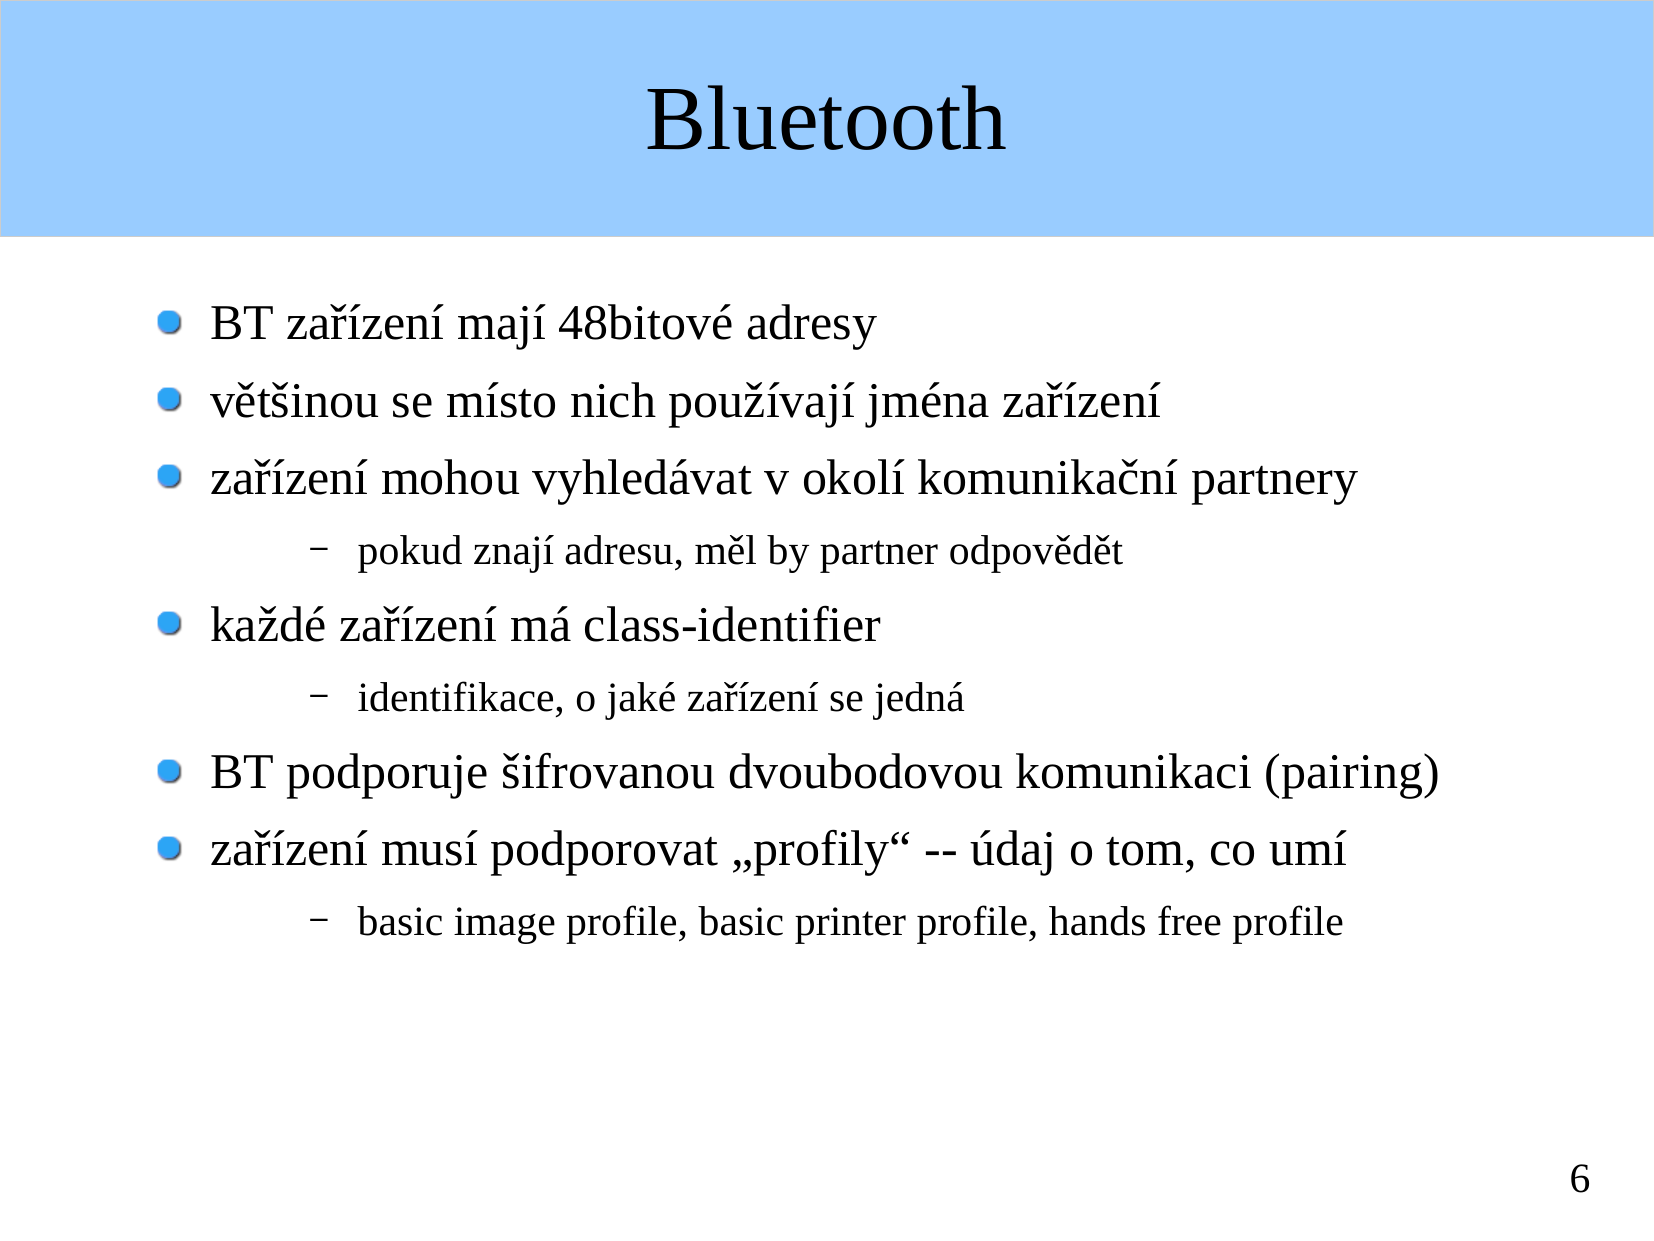

# Bluetooth
BT zařízení mají 48bitové adresy
většinou se místo nich používají jména zařízení
zařízení mohou vyhledávat v okolí komunikační partnery
pokud znají adresu, měl by partner odpovědět
každé zařízení má class-identifier
identifikace, o jaké zařízení se jedná
BT podporuje šifrovanou dvoubodovou komunikaci (pairing)
zařízení musí podporovat „profily“ -- údaj o tom, co umí
basic image profile, basic printer profile, hands free profile